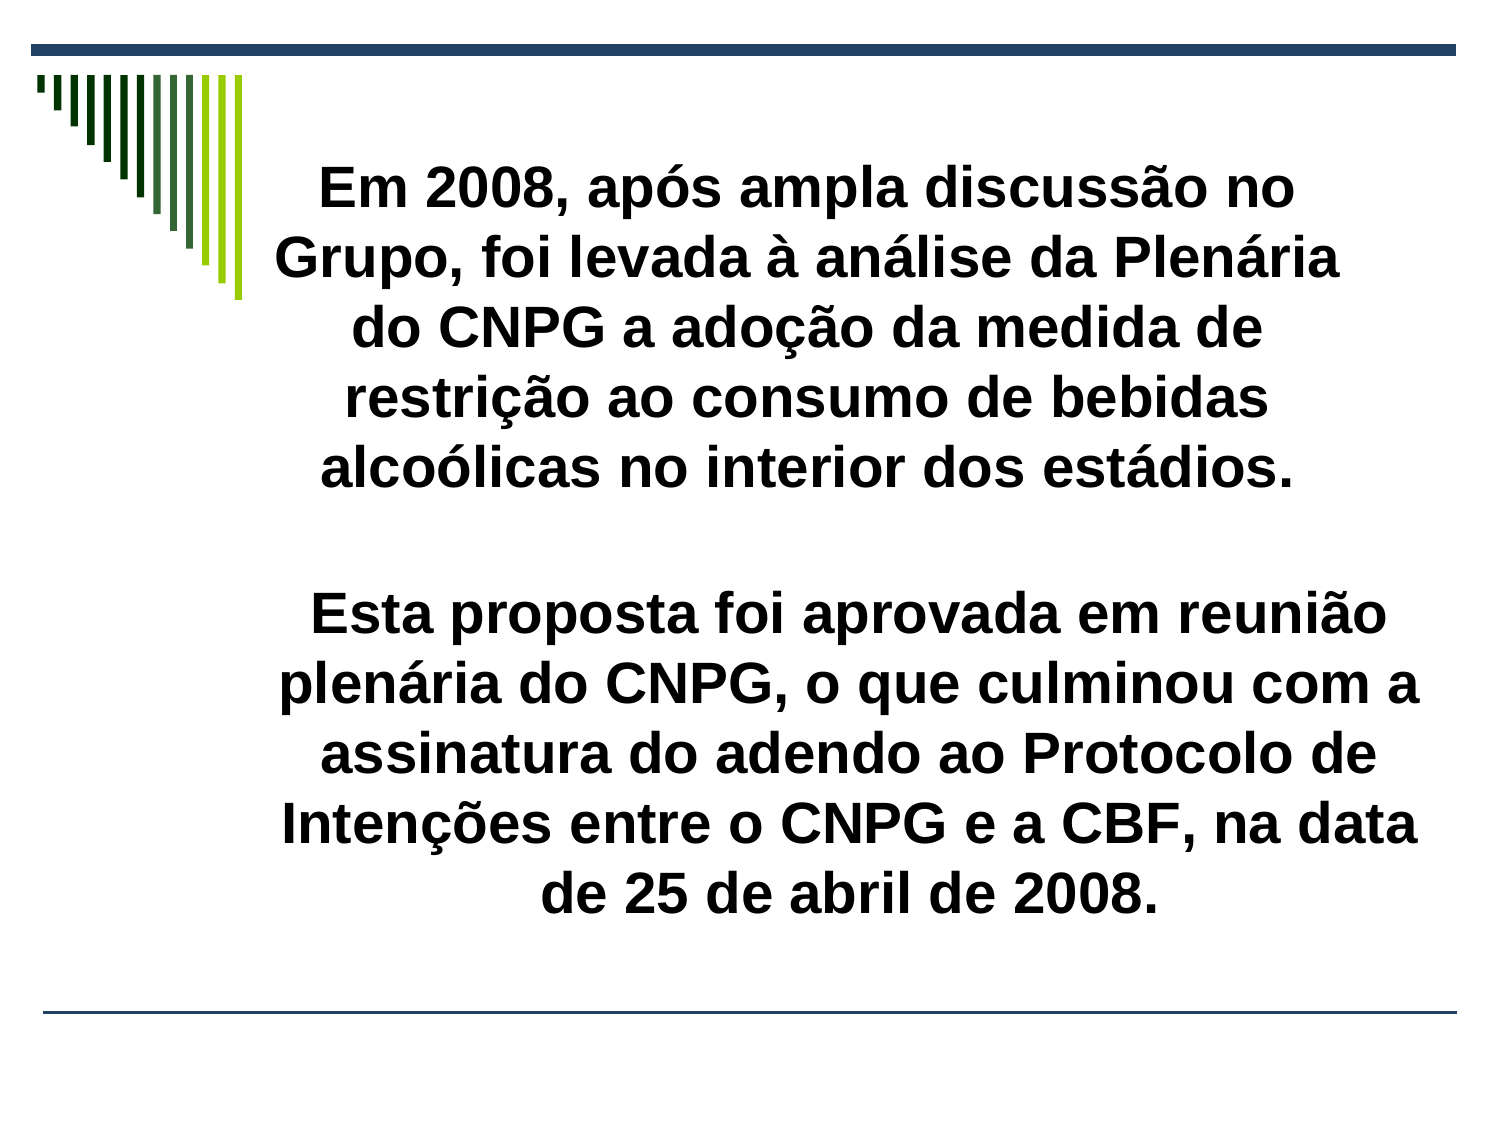

# Em 2008, após ampla discussão no Grupo, foi levada à análise da Plenária do CNPG a adoção da medida de restrição ao consumo de bebidas alcoólicas no interior dos estádios.
Esta proposta foi aprovada em reunião plenária do CNPG, o que culminou com a assinatura do adendo ao Protocolo de Intenções entre o CNPG e a CBF, na data de 25 de abril de 2008.